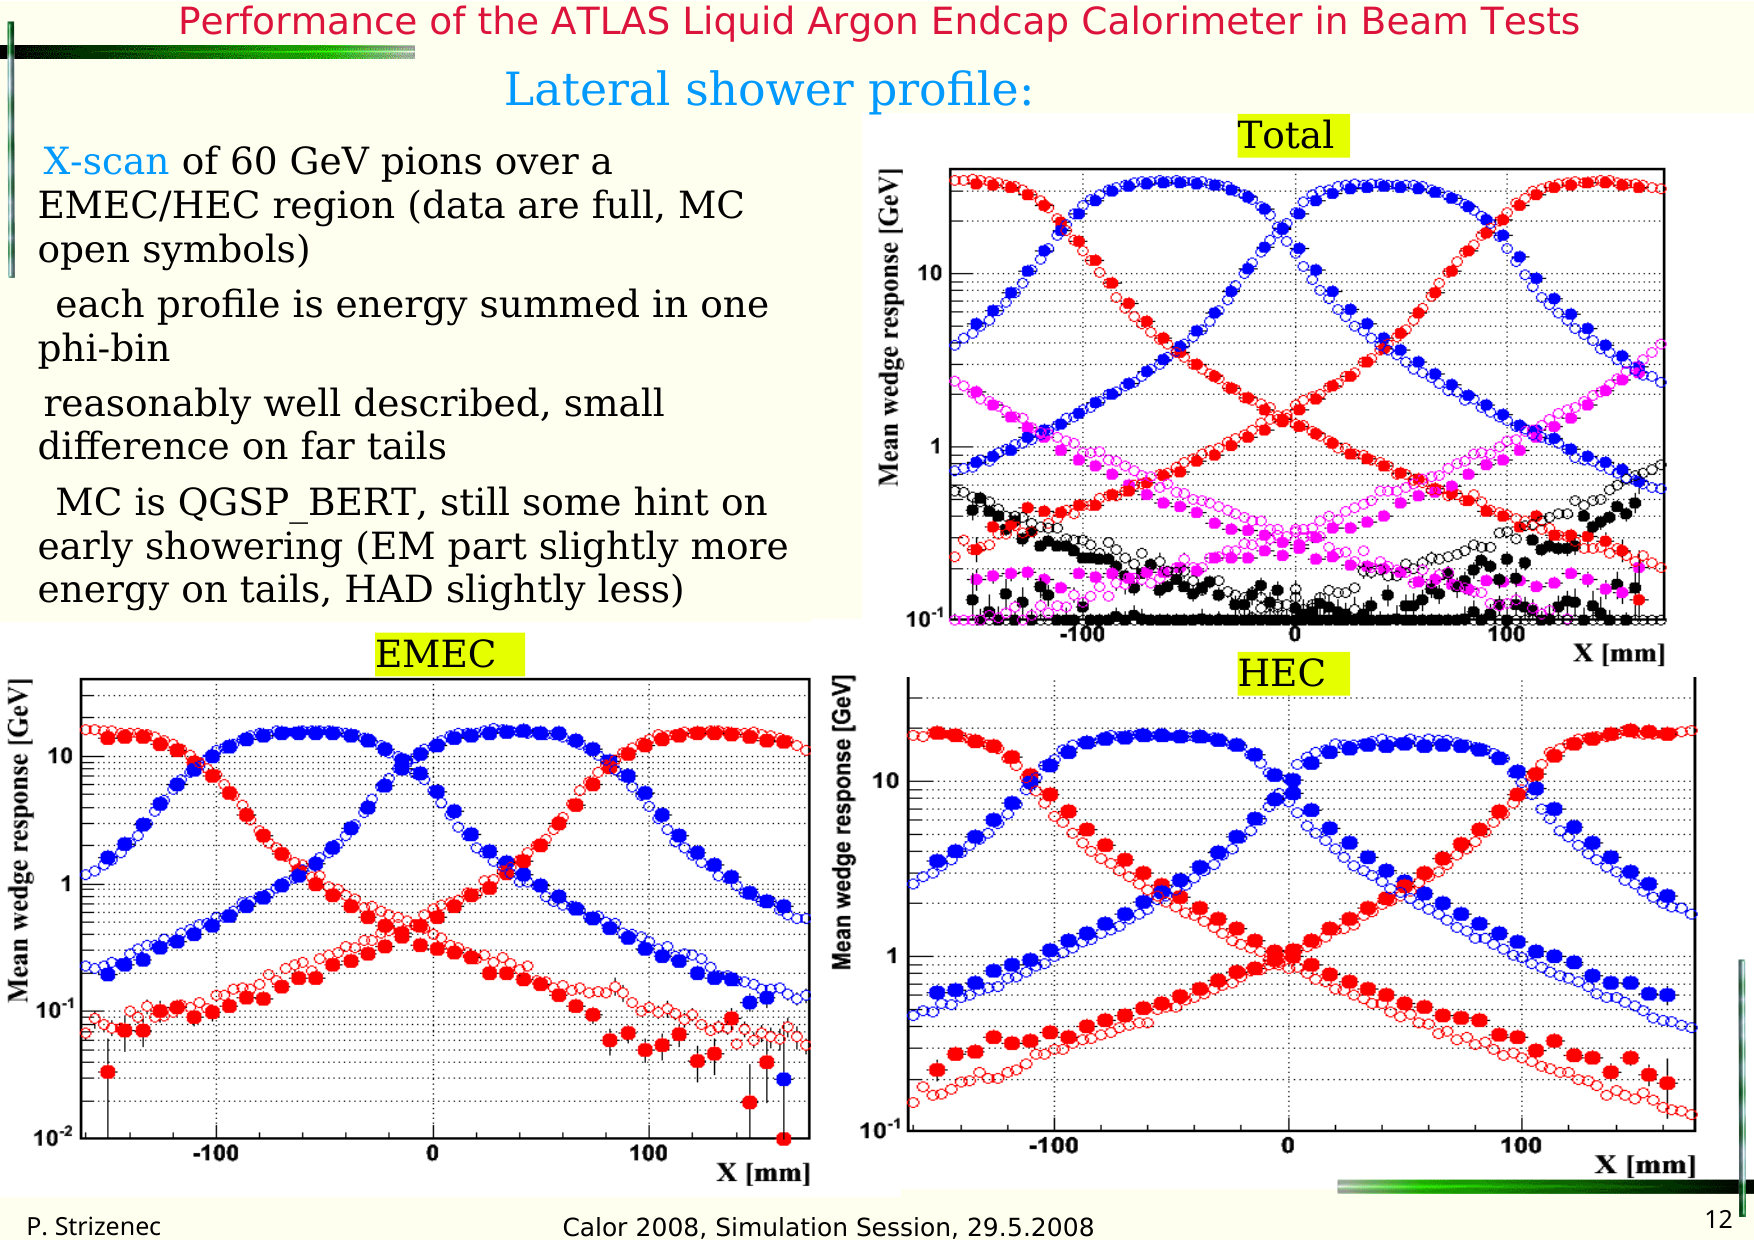

Performance of the ATLAS Liquid Argon Endcap Calorimeter in Beam Tests
# Lateral shower profile:
Total
X-scan of 60 GeV pions over a EMEC/HEC region (data are full, MC open symbols)
 each profile is energy summed in one phi-bin
reasonably well described, small difference on far tails
 MC is QGSP_BERT, still some hint on early showering (EM part slightly more energy on tails, HAD slightly less)
EMEC
HEC
P. Strizenec
Calor 2008, Simulation Session, 29.5.2008